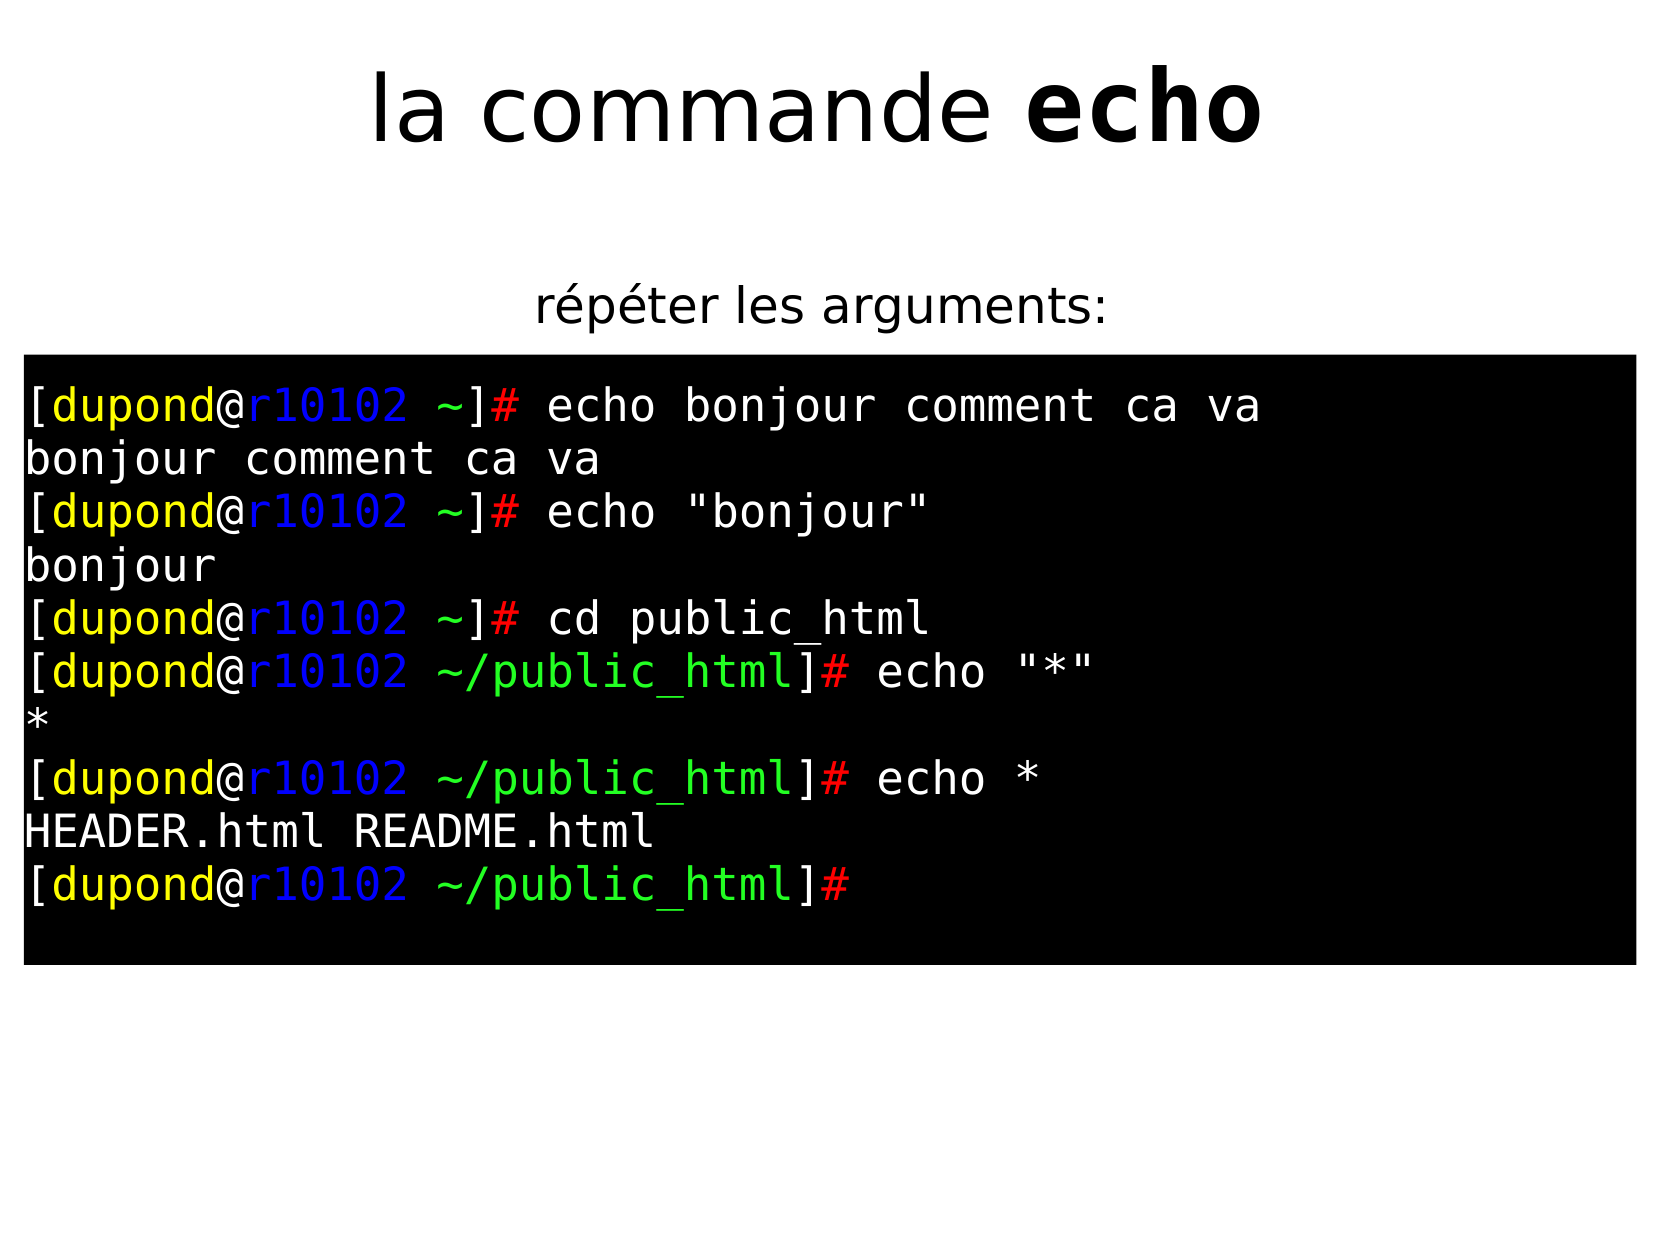

# la commande echo
répéter les arguments:
[dupond@r10102 ~]# echo bonjour comment ca va
bonjour comment ca va
[dupond@r10102 ~]# echo "bonjour"
bonjour
[dupond@r10102 ~]# cd public_html
[dupond@r10102 ~/public_html]# echo "*"
*
[dupond@r10102 ~/public_html]# echo *
HEADER.html README.html
[dupond@r10102 ~/public_html]#